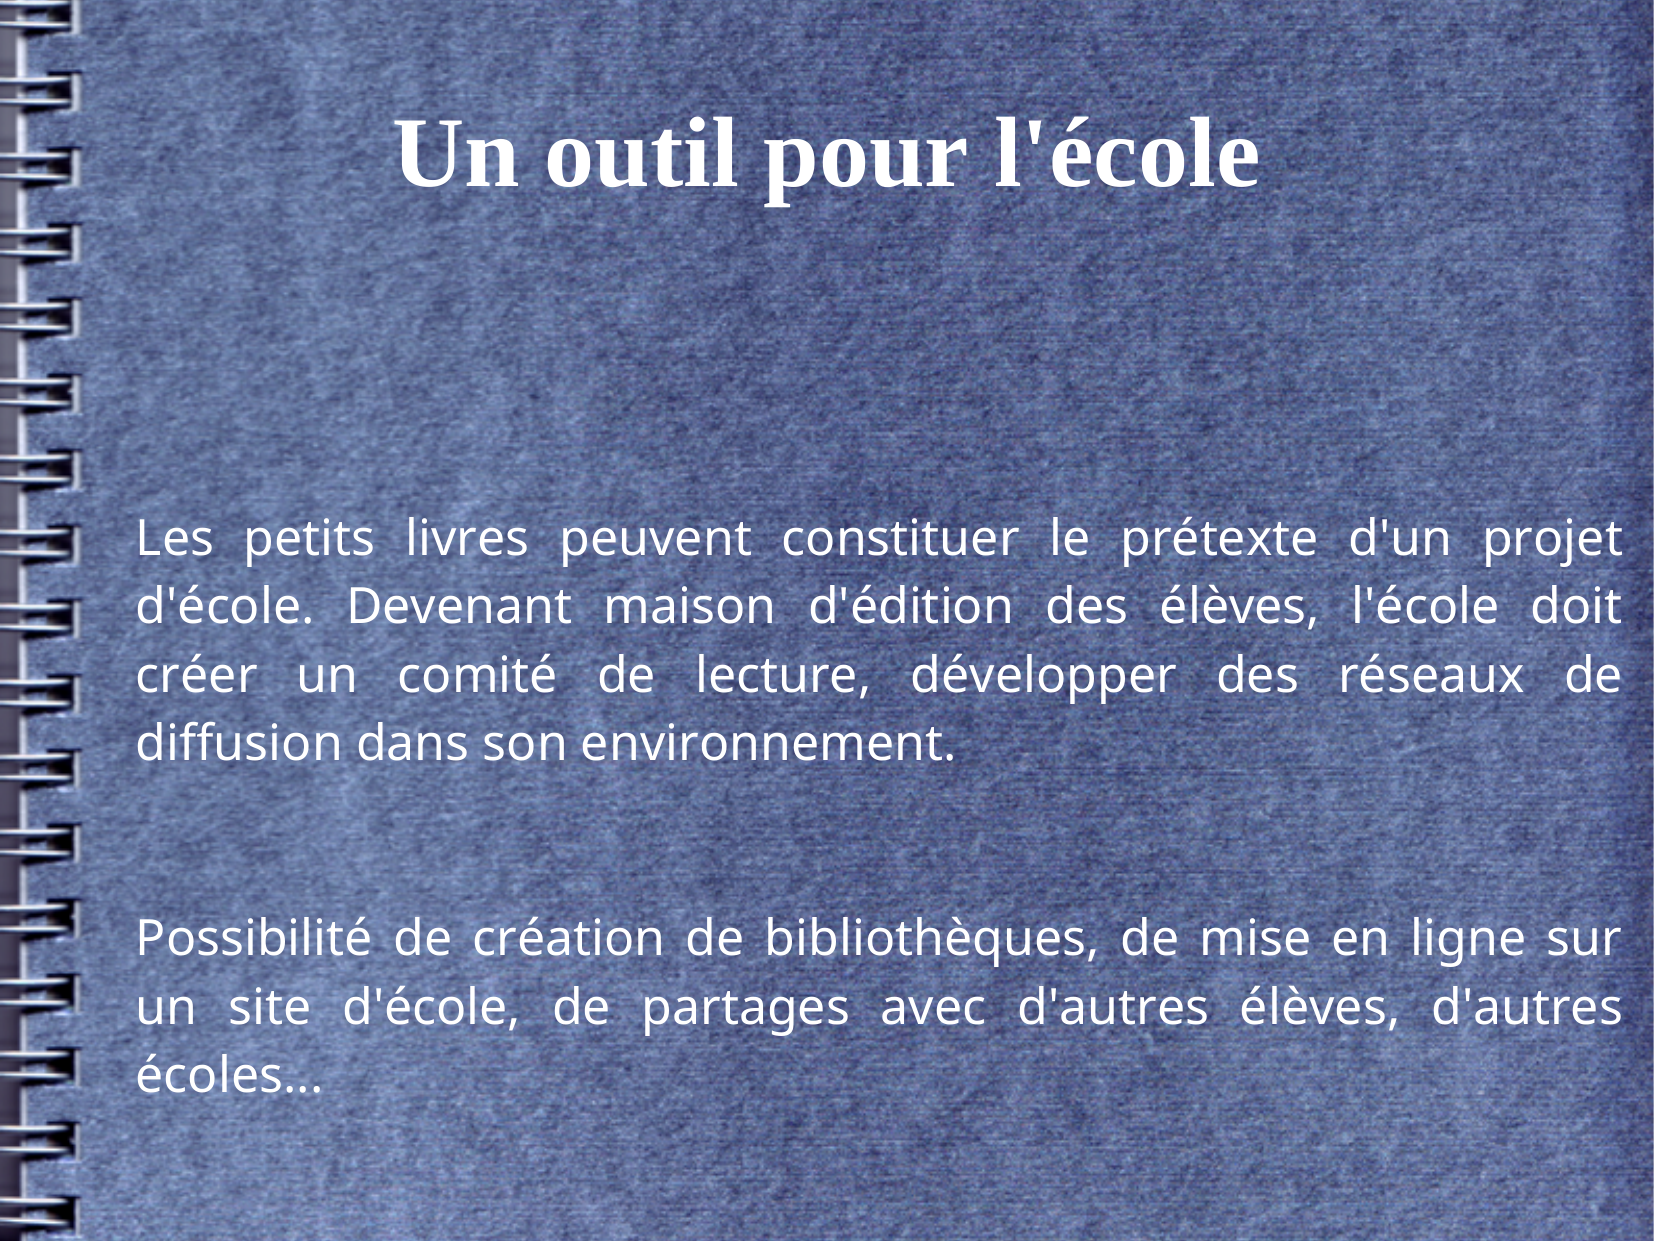

# Un outil pour l'école
Les petits livres peuvent constituer le prétexte d'un projet d'école. Devenant maison d'édition des élèves, l'école doit créer un comité de lecture, développer des réseaux de diffusion dans son environnement.
Possibilité de création de bibliothèques, de mise en ligne sur un site d'école, de partages avec d'autres élèves, d'autres écoles...